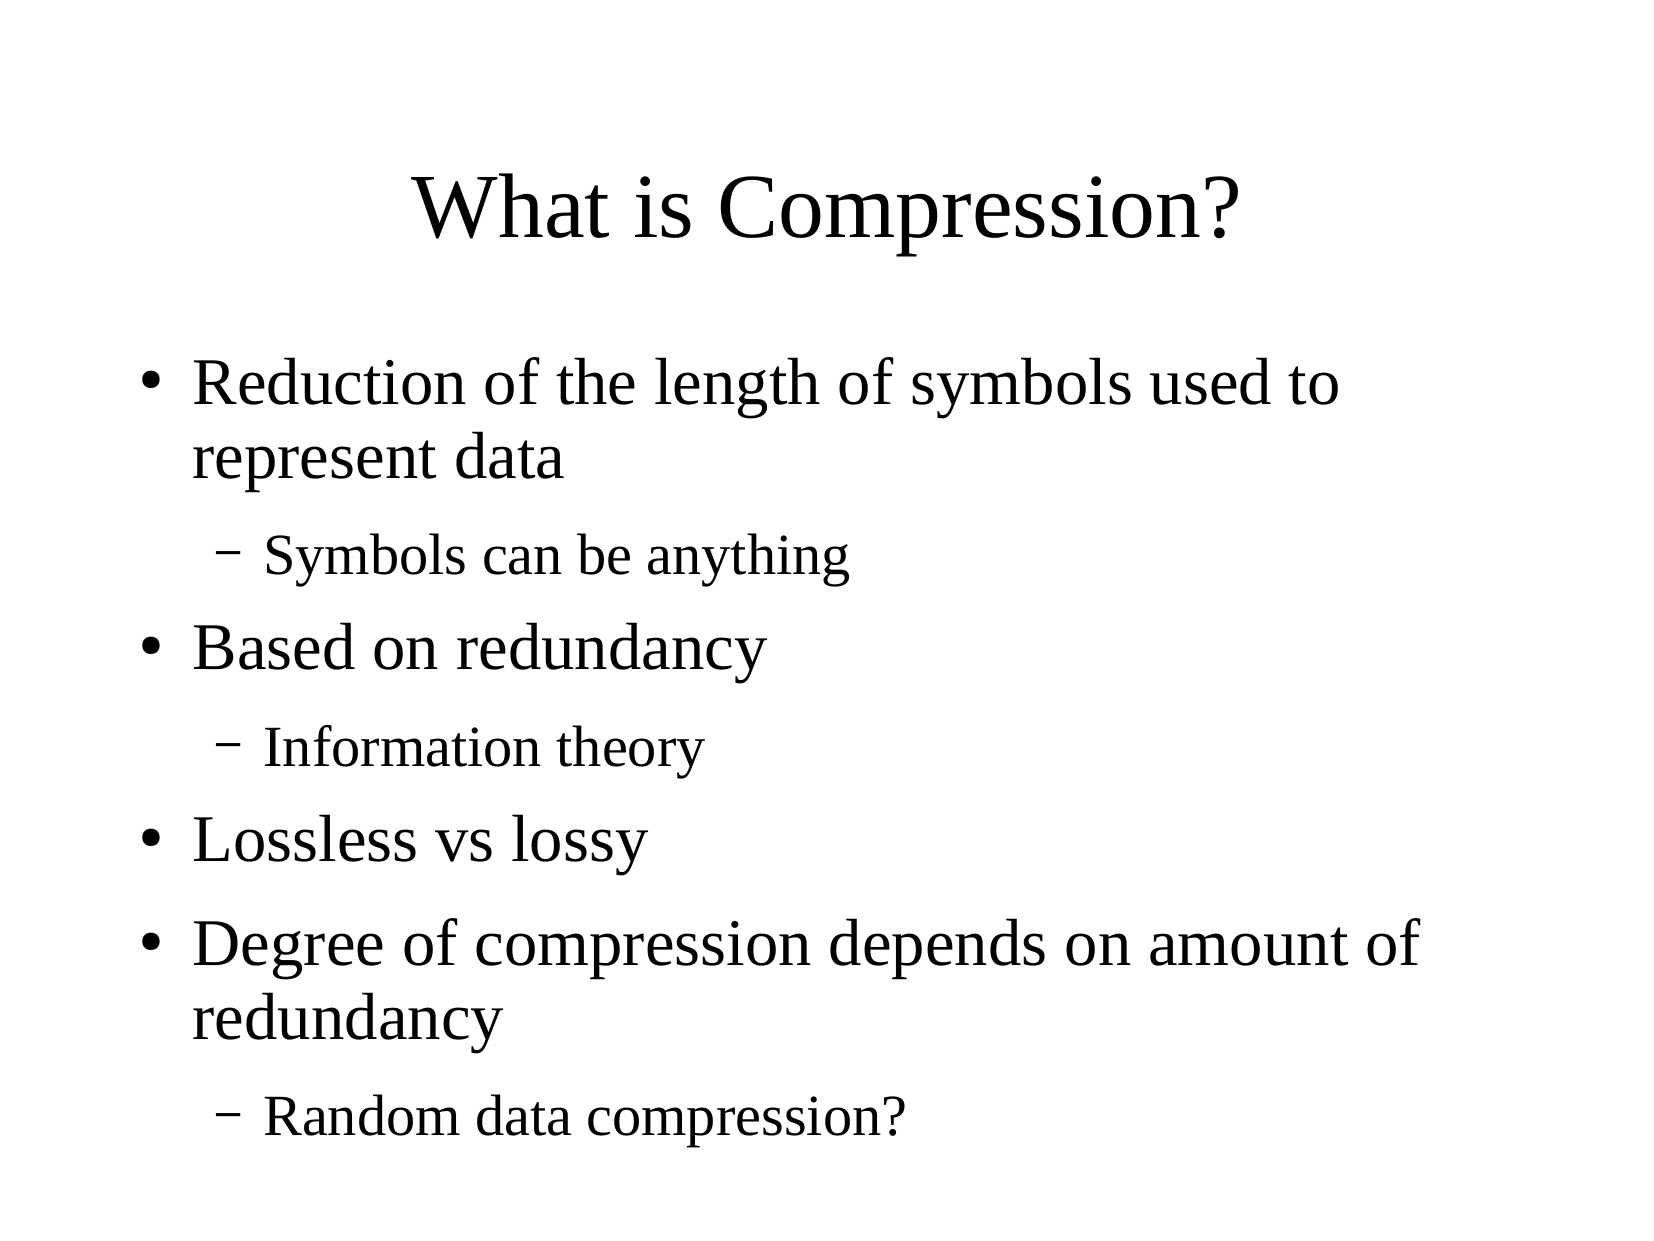

# What is Compression?
Reduction of the length of symbols used to represent data
Symbols can be anything
Based on redundancy
Information theory
Lossless vs lossy
Degree of compression depends on amount of redundancy
Random data compression?